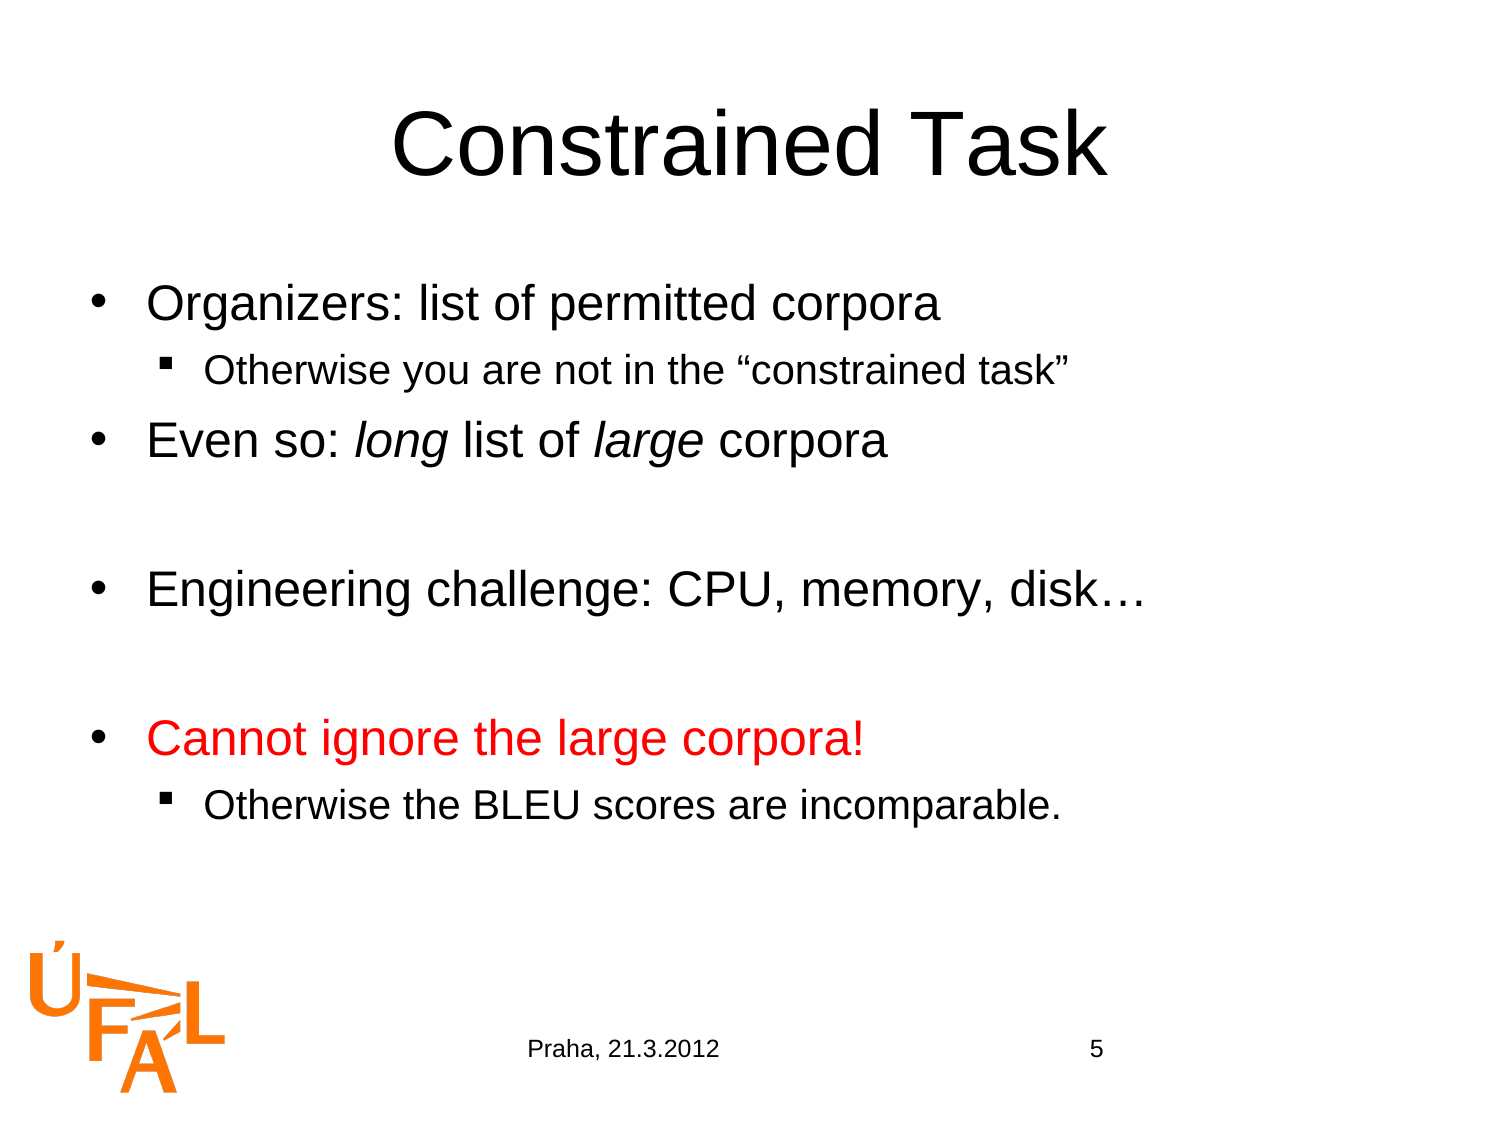

# Constrained Task
Organizers: list of permitted corpora
Otherwise you are not in the “constrained task”
Even so: long list of large corpora
Engineering challenge: CPU, memory, disk…
Cannot ignore the large corpora!
Otherwise the BLEU scores are incomparable.
Praha, 21.3.2012
5